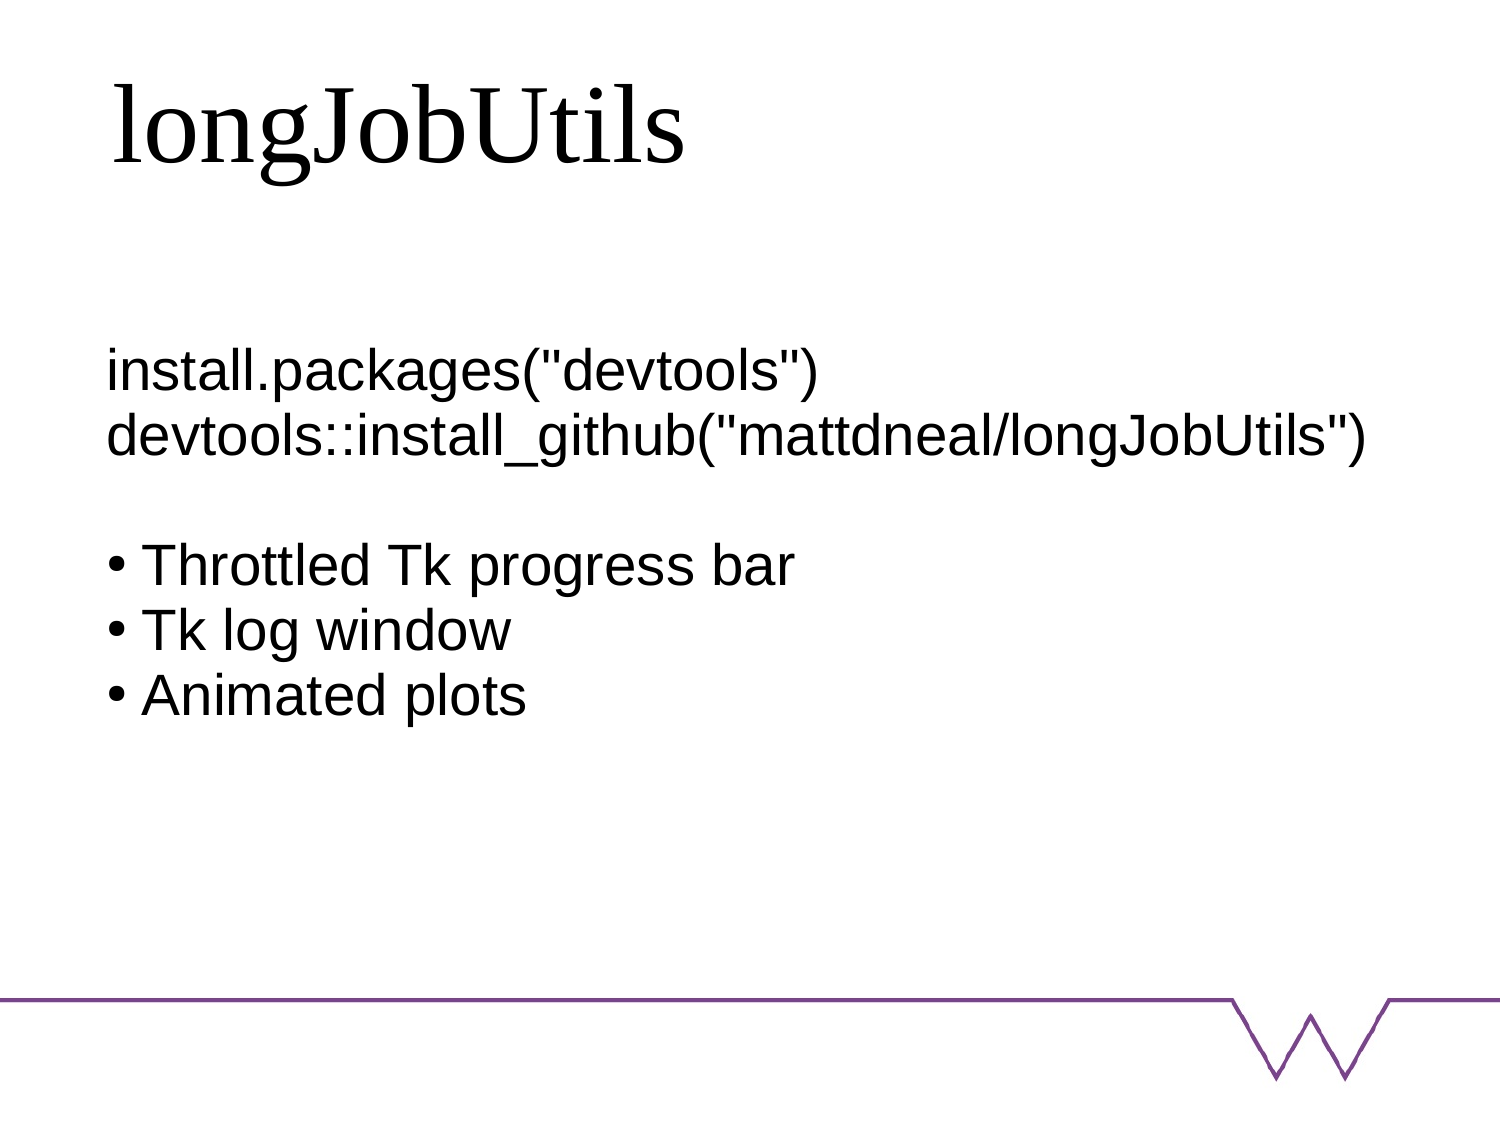

# longJobUtils
install.packages("devtools")
devtools::install_github("mattdneal/longJobUtils")
Throttled Tk progress bar
Tk log window
Animated plots